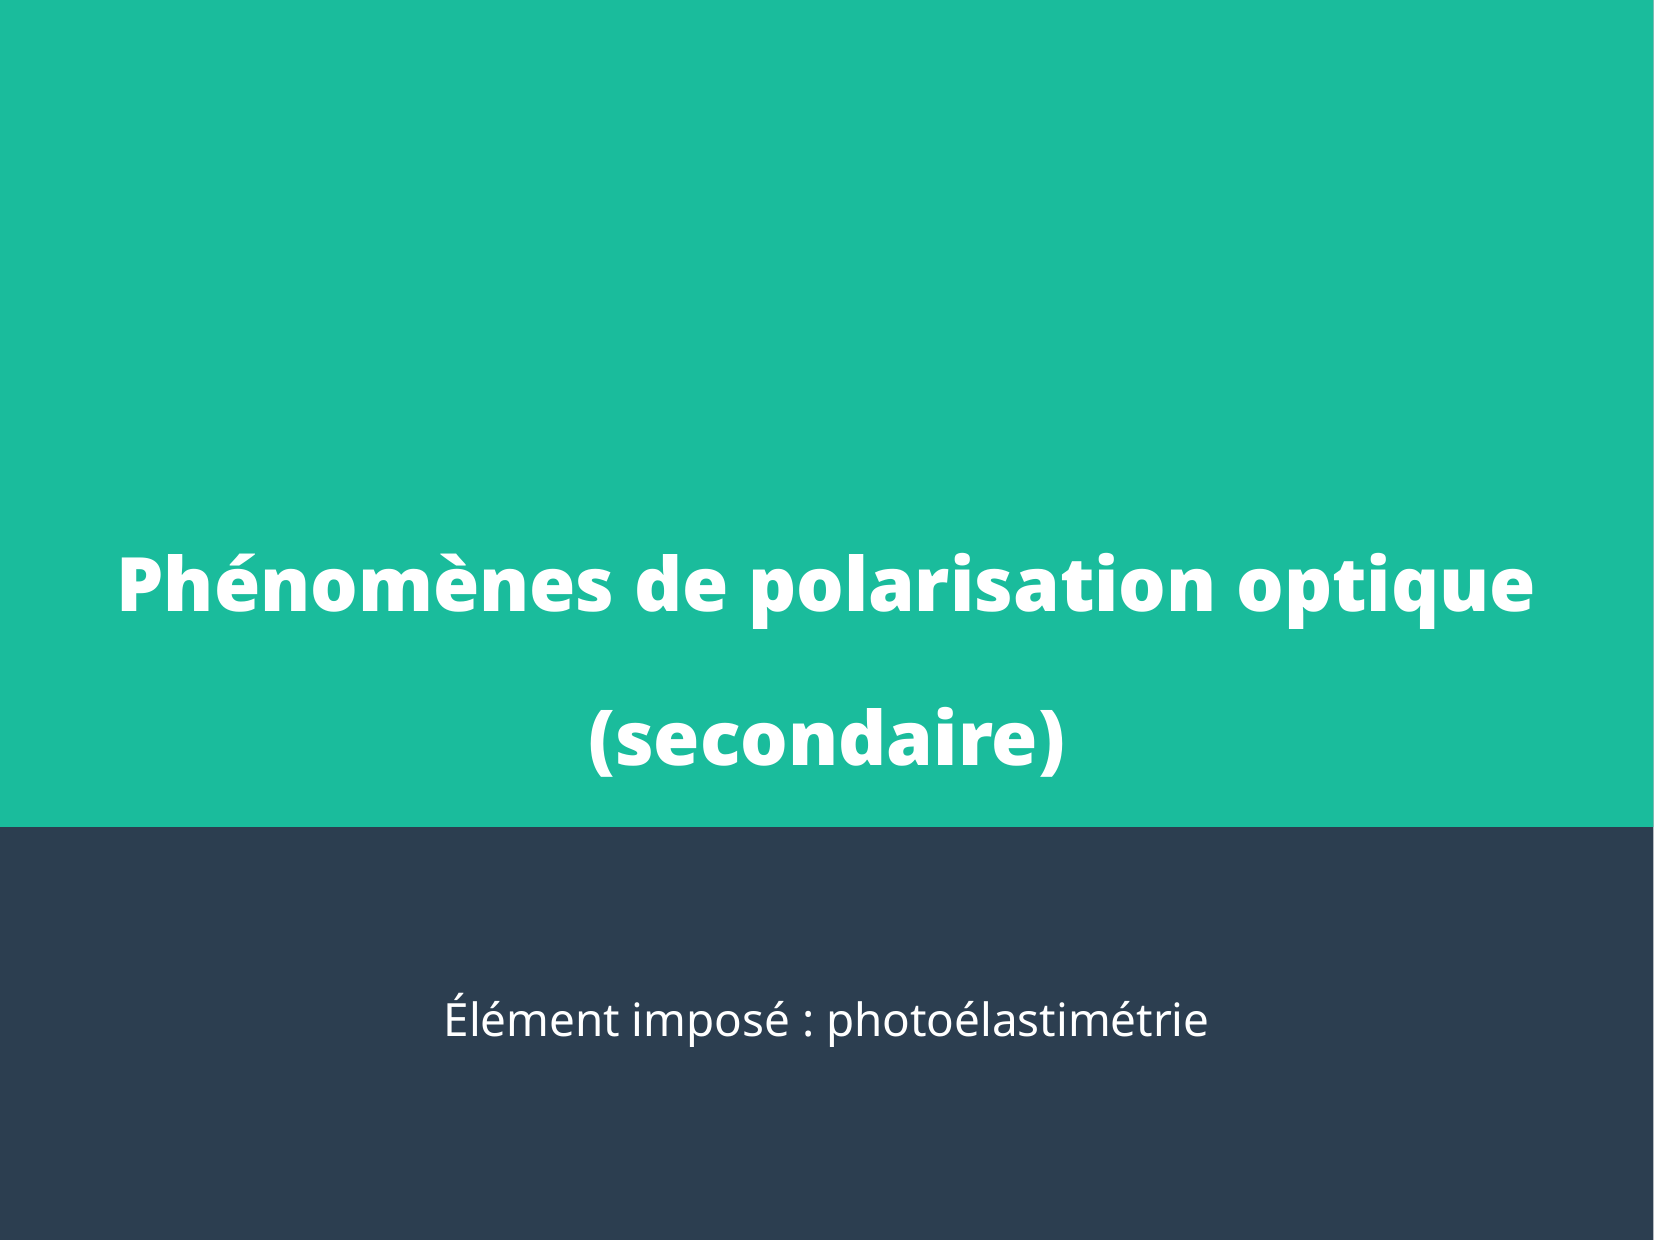

# Phénomènes de polarisation optique (secondaire)
Élément imposé : photoélastimétrie